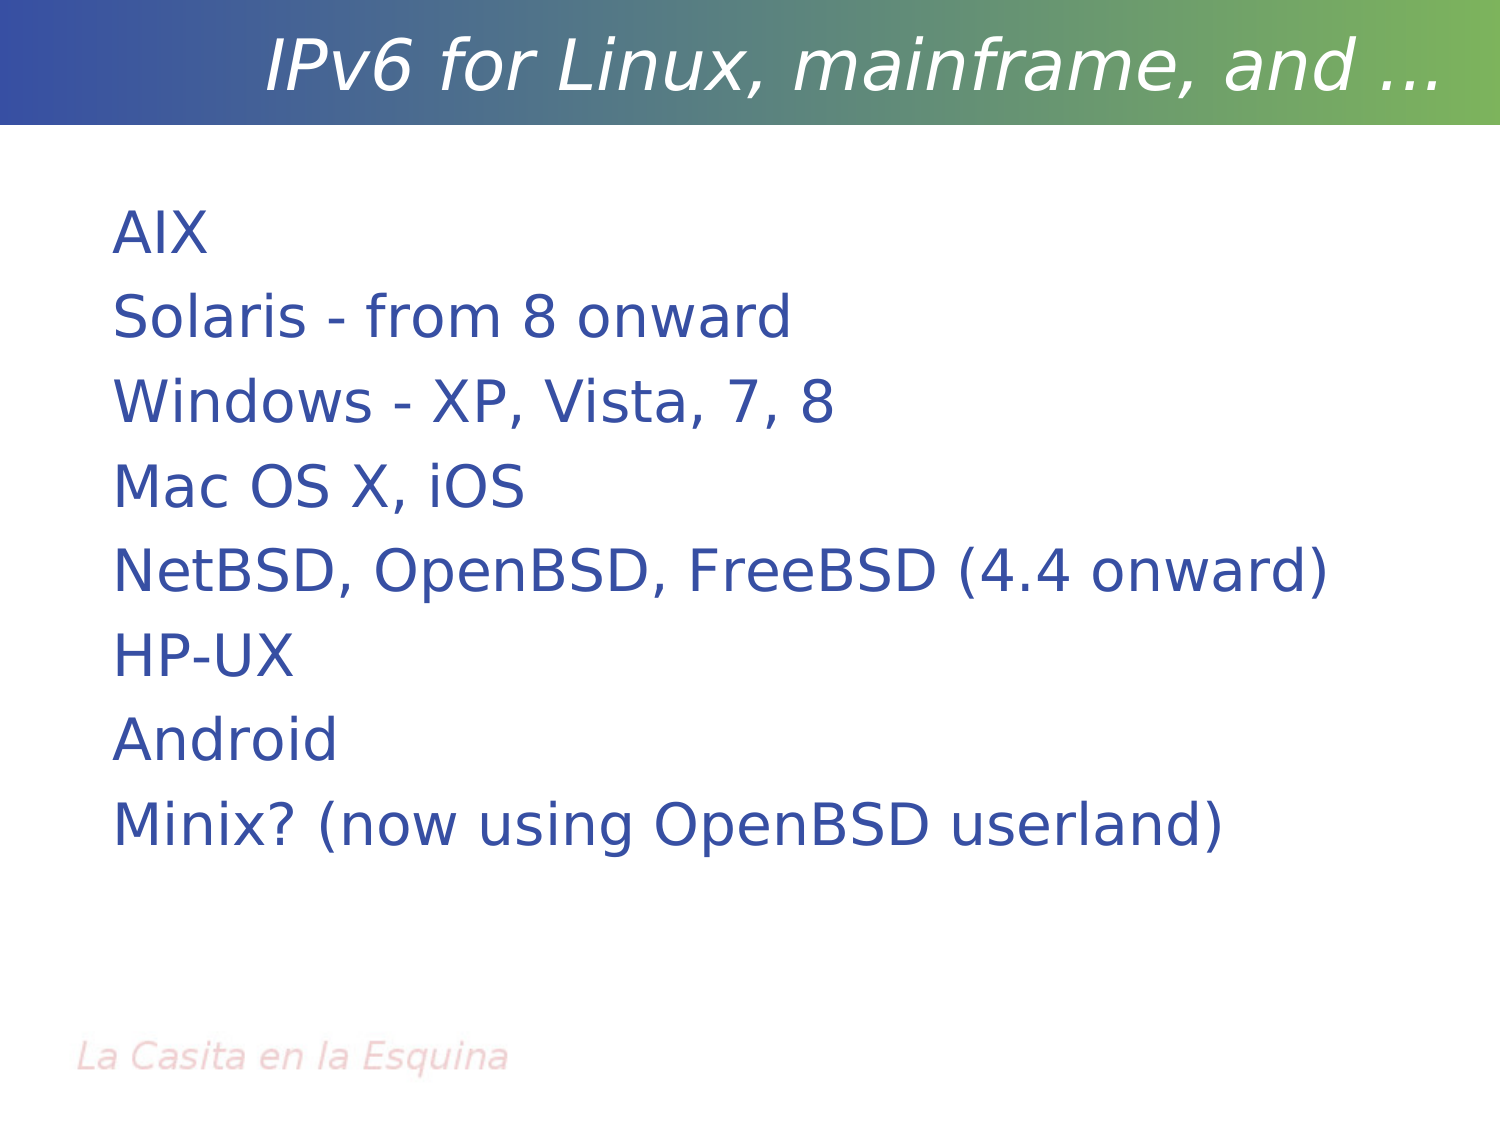

# IPv6 for Linux, mainframe, and ...
AIX
Solaris - from 8 onward
Windows - XP, Vista, 7, 8
Mac OS X, iOS
NetBSD, OpenBSD, FreeBSD (4.4 onward)
HP-UX
Android
Minix? (now using OpenBSD userland)